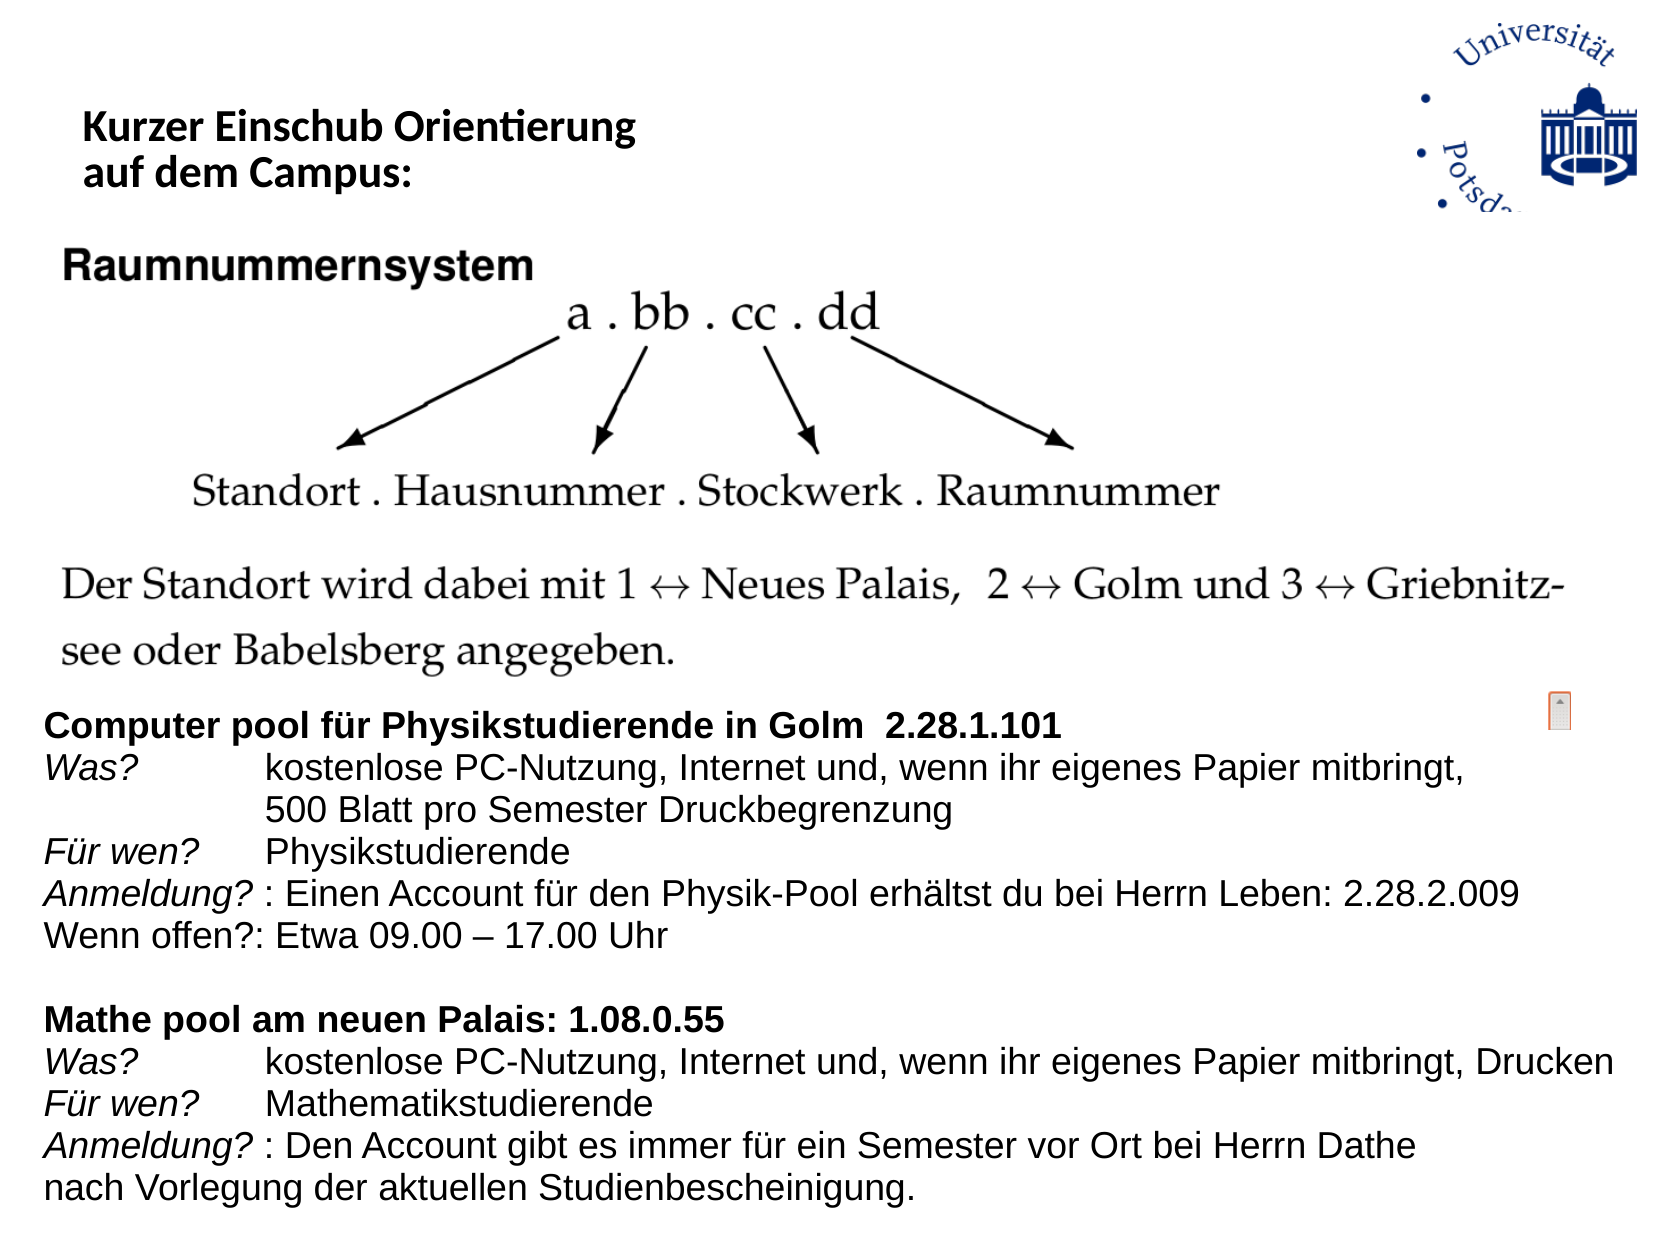

# Kurzer Einschub Orientierung auf dem Campus:
Computer pool für Physikstudierende in Golm 2.28.1.101
Was? 		kostenlose PC-Nutzung, Internet und, wenn ihr eigenes Papier mitbringt,
			500 Blatt pro Semester Druckbegrenzung
Für wen? 	Physikstudierende
Anmeldung? : Einen Account für den Physik-Pool erhältst du bei Herrn Leben: 2.28.2.009
Wenn offen?: Etwa 09.00 – 17.00 Uhr
Mathe pool am neuen Palais: 1.08.0.55
Was? 		kostenlose PC-Nutzung, Internet und, wenn ihr eigenes Papier mitbringt, Drucken
Für wen? 	Mathematikstudierende
Anmeldung? : Den Account gibt es immer für ein Semester vor Ort bei Herrn Dathe
nach Vorlegung der aktuellen Studienbescheinigung.